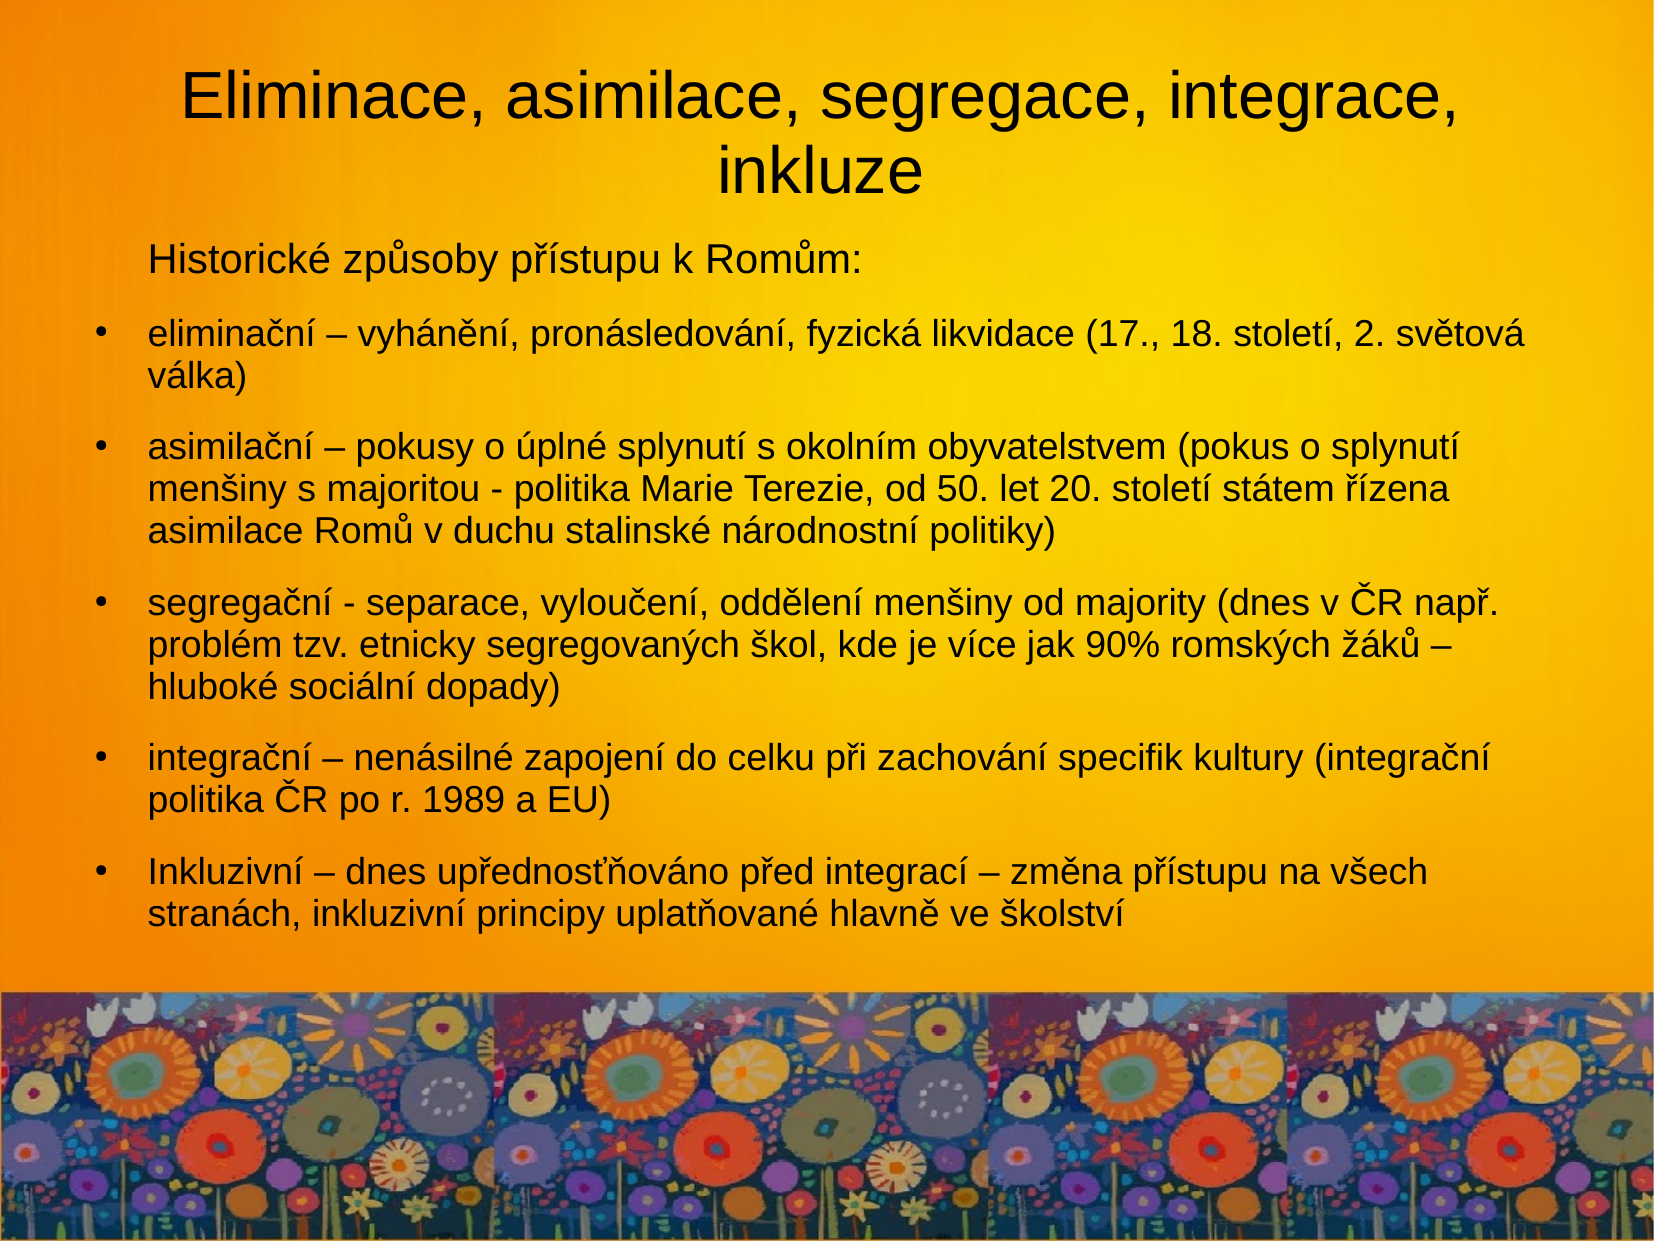

# Eliminace, asimilace, segregace, integrace, inkluze
Historické způsoby přístupu k Romům:
eliminační – vyhánění, pronásledování, fyzická likvidace (17., 18. století, 2. světová válka)
asimilační – pokusy o úplné splynutí s okolním obyvatelstvem (pokus o splynutí menšiny s majoritou - politika Marie Terezie, od 50. let 20. století státem řízena asimilace Romů v duchu stalinské národnostní politiky)
segregační - separace, vyloučení, oddělení menšiny od majority (dnes v ČR např. problém tzv. etnicky segregovaných škol, kde je více jak 90% romských žáků – hluboké sociální dopady)
integrační – nenásilné zapojení do celku při zachování specifik kultury (integrační politika ČR po r. 1989 a EU)
Inkluzivní – dnes upřednosťňováno před integrací – změna přístupu na všech stranách, inkluzivní principy uplatňované hlavně ve školství